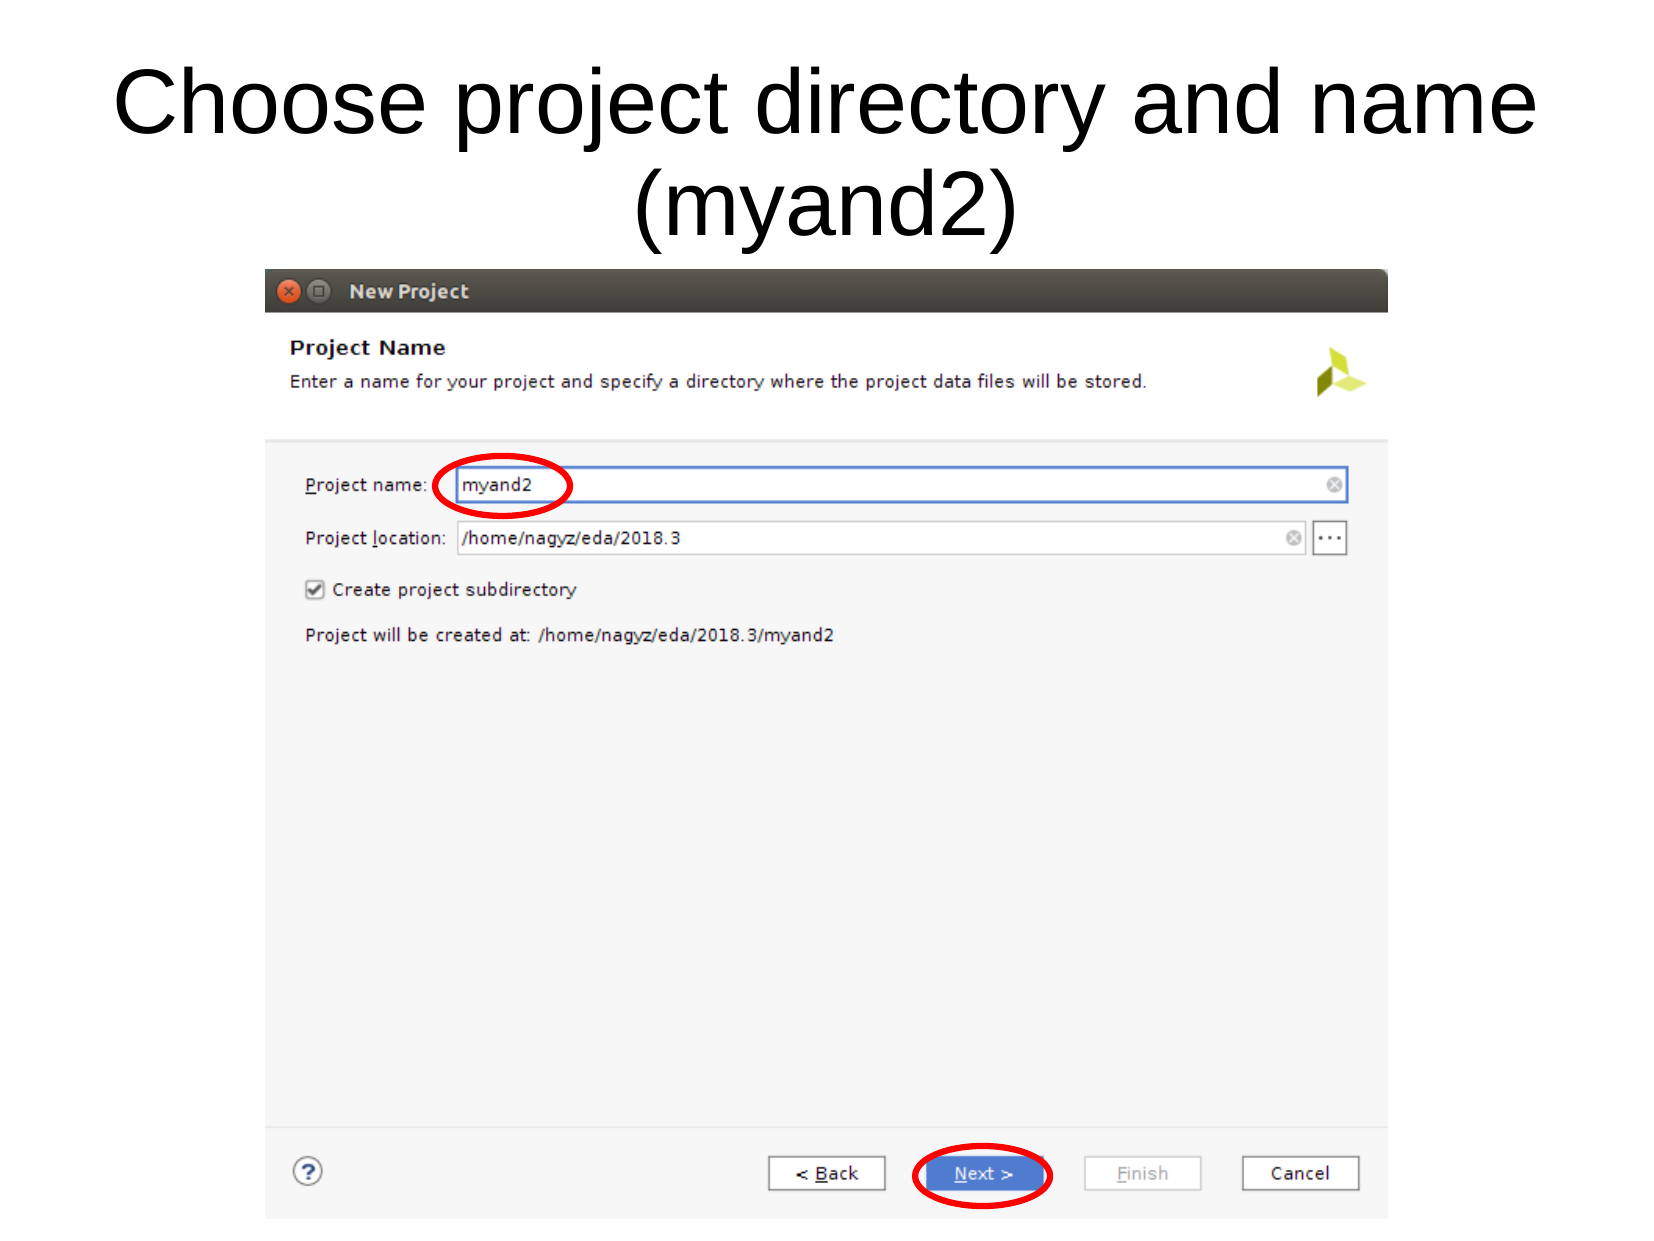

# Choose project directory and name (myand2)